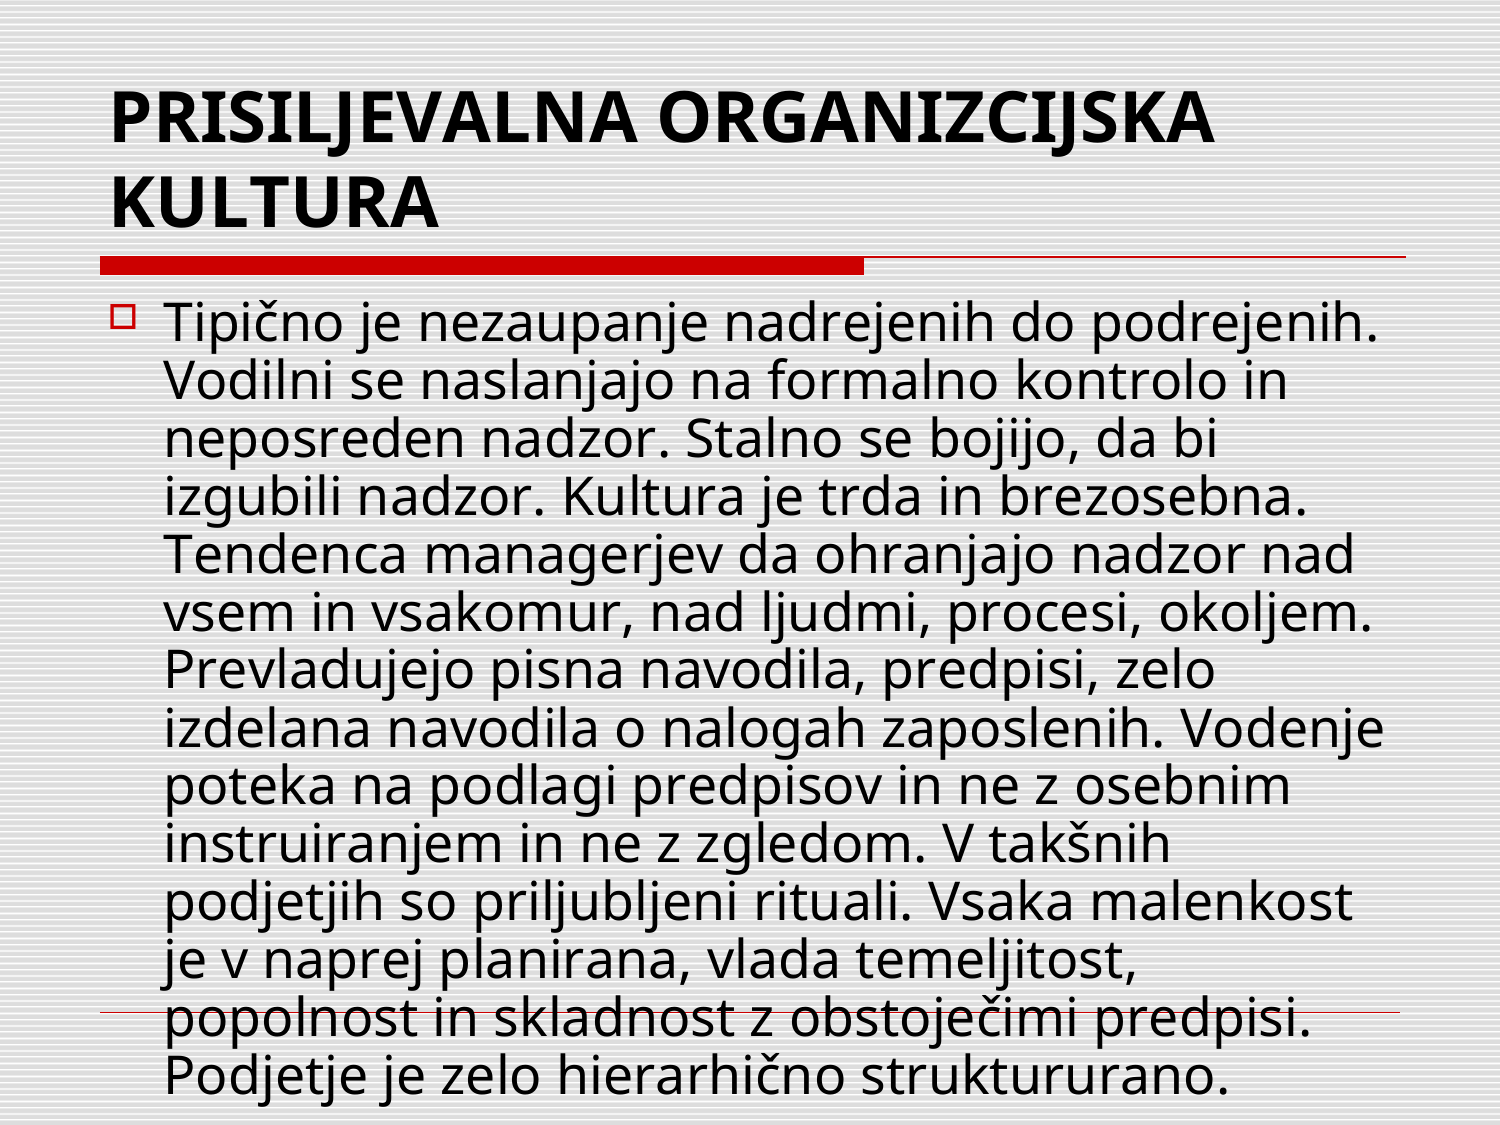

# PRISILJEVALNA ORGANIZCIJSKA KULTURA
Tipično je nezaupanje nadrejenih do podrejenih. Vodilni se naslanjajo na formalno kontrolo in neposreden nadzor. Stalno se bojijo, da bi izgubili nadzor. Kultura je trda in brezosebna. Tendenca managerjev da ohranjajo nadzor nad vsem in vsakomur, nad ljudmi, procesi, okoljem. Prevladujejo pisna navodila, predpisi, zelo izdelana navodila o nalogah zaposlenih. Vodenje poteka na podlagi predpisov in ne z osebnim instruiranjem in ne z zgledom. V takšnih podjetjih so priljubljeni rituali. Vsaka malenkost je v naprej planirana, vlada temeljitost, popolnost in skladnost z obstoječimi predpisi. Podjetje je zelo hierarhično struktururano.